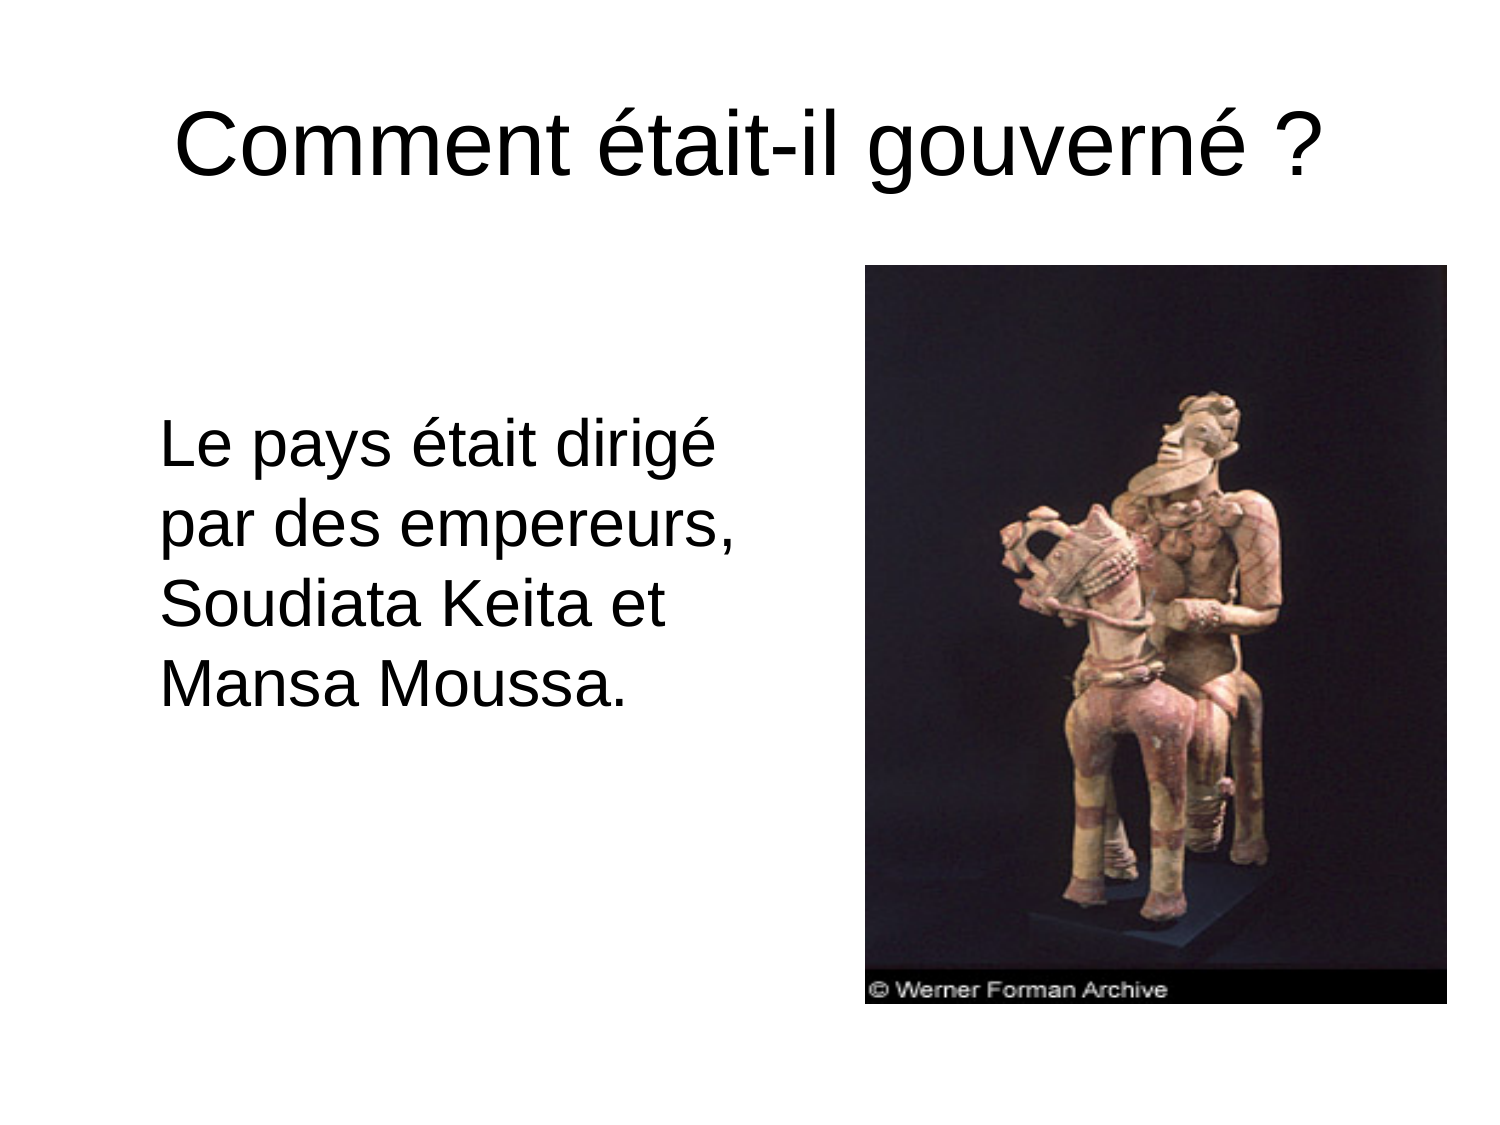

# Comment était-il gouverné ?
Le pays était dirigé par des empereurs, Soudiata Keita et Mansa Moussa.